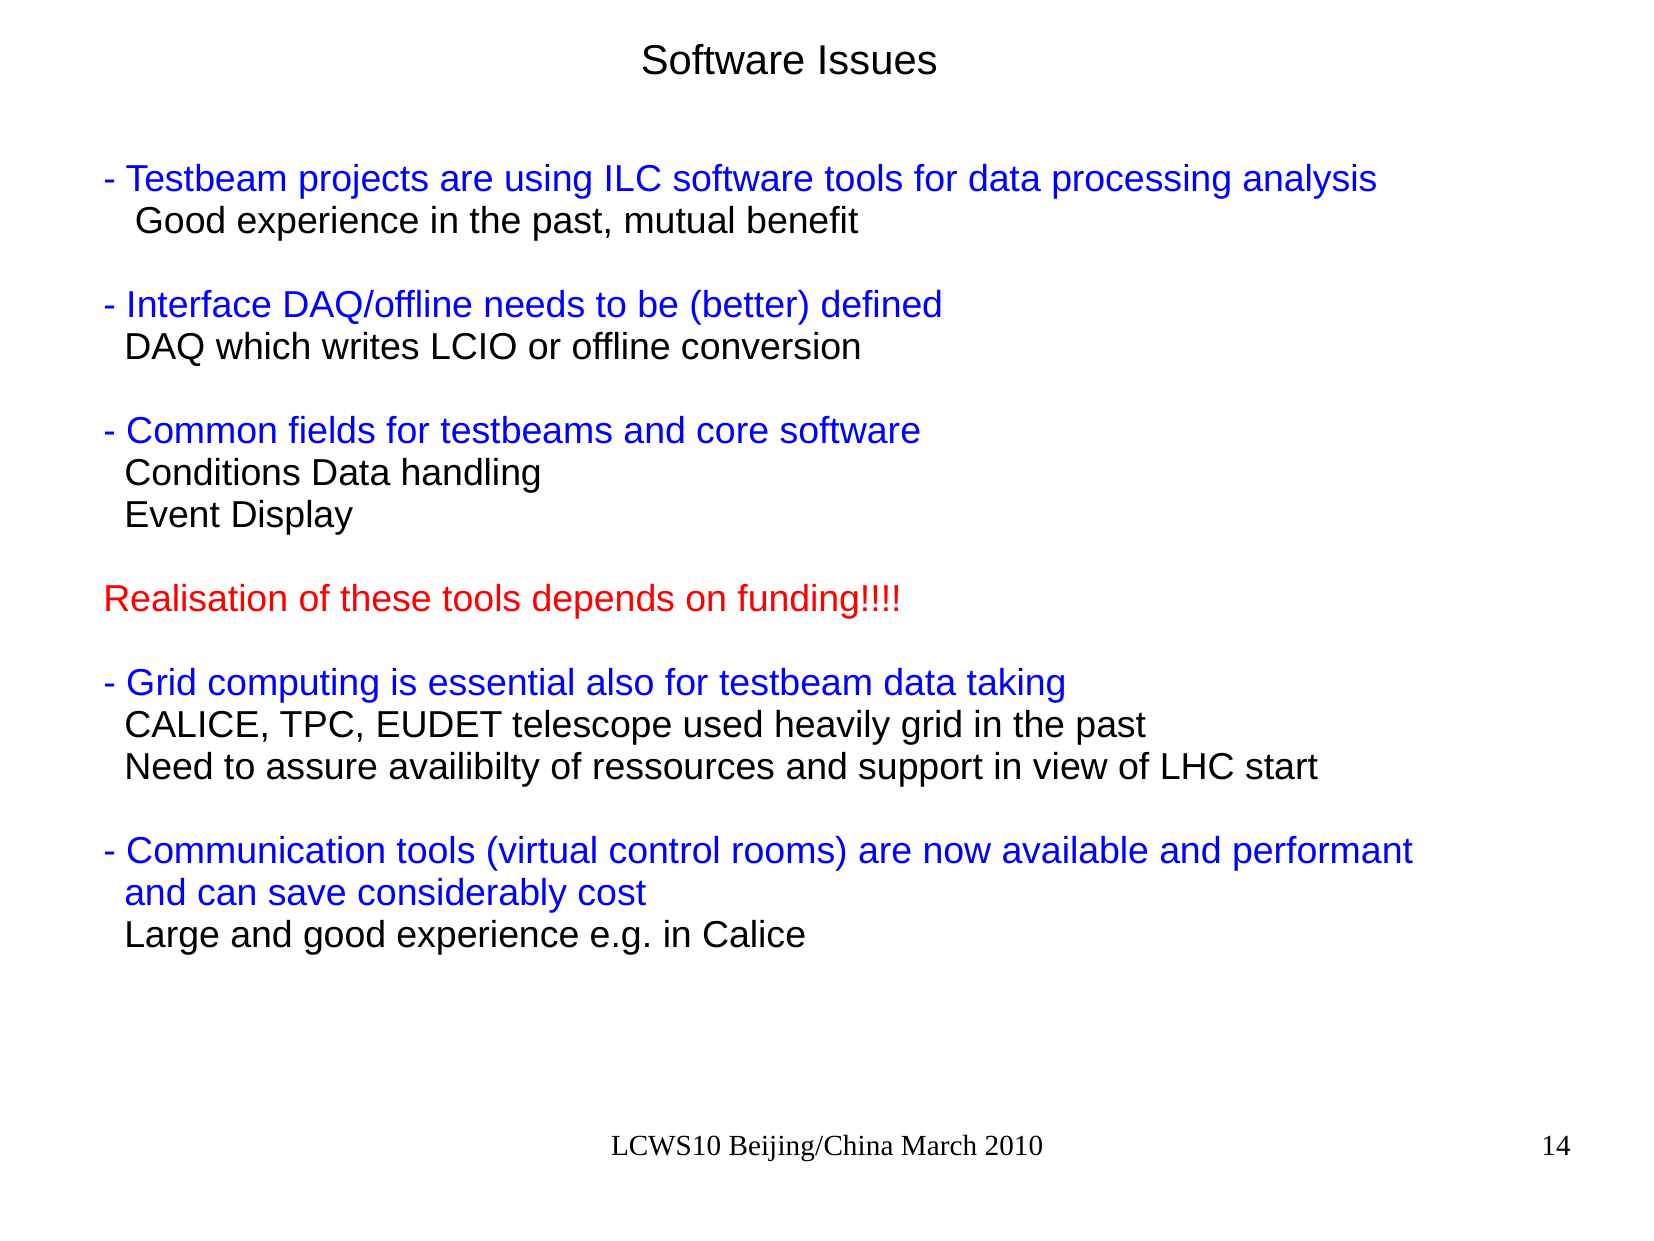

Software Issues
- Testbeam projects are using ILC software tools for data processing analysis
 Good experience in the past, mutual benefit
- Interface DAQ/offline needs to be (better) defined
 DAQ which writes LCIO or offline conversion
- Common fields for testbeams and core software
 Conditions Data handling
 Event Display
Realisation of these tools depends on funding!!!!
- Grid computing is essential also for testbeam data taking
 CALICE, TPC, EUDET telescope used heavily grid in the past
 Need to assure availibilty of ressources and support in view of LHC start
- Communication tools (virtual control rooms) are now available and performant
 and can save considerably cost
 Large and good experience e.g. in Calice
LCWS10 Beijing/China March 2010
14